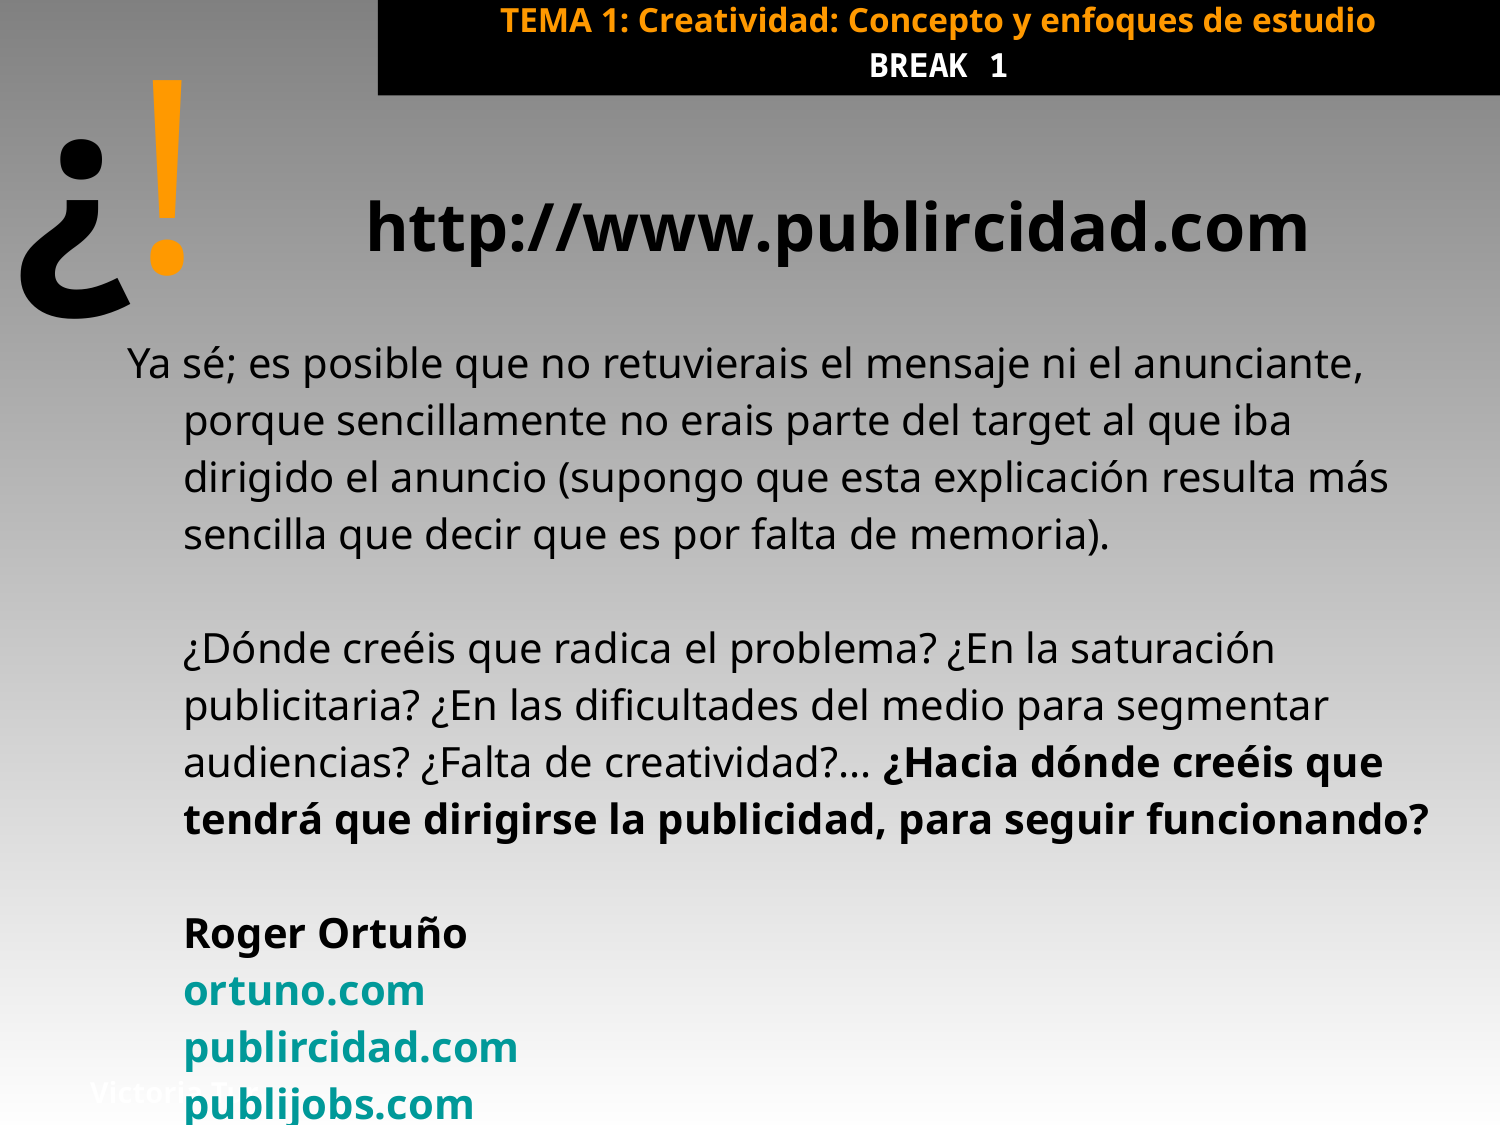

TEMA 1: Creatividad: Concepto y enfoques de estudio
BREAK 1
http://www.publircidad.com
# Ya sé; es posible que no retuvierais el mensaje ni el anunciante, porque sencillamente no erais parte del target al que iba dirigido el anuncio (supongo que esta explicación resulta más sencilla que decir que es por falta de memoria). ¿Dónde creéis que radica el problema? ¿En la saturación publicitaria? ¿En las dificultades del medio para segmentar audiencias? ¿Falta de creatividad?... ¿Hacia dónde creéis que tendrá que dirigirse la publicidad, para seguir funcionando? Roger Ortuño ortuno.com publircidad.com publijobs.com